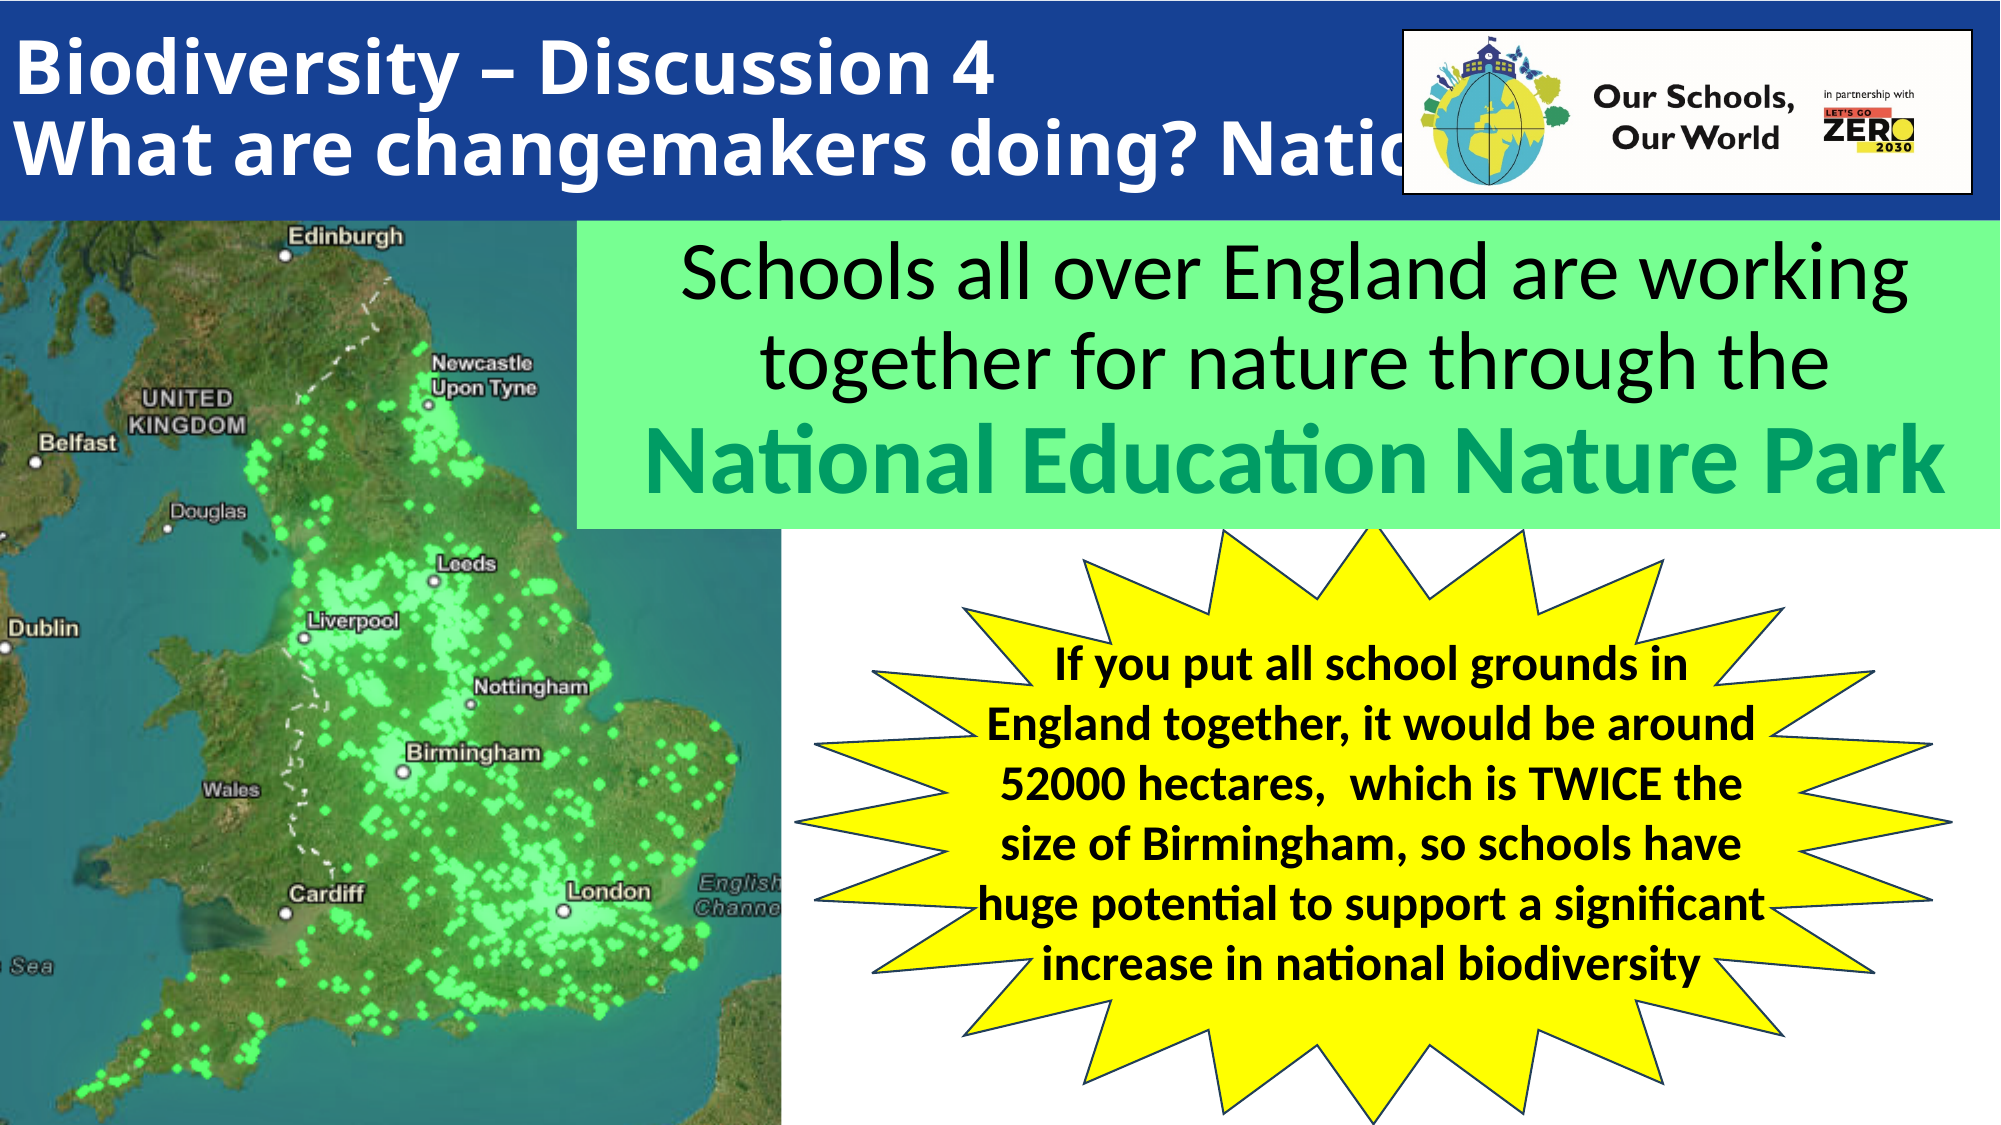

# Biodiversity – Discussion 4 What are changemakers doing? National
Schools all over England are working together for nature through the National Education Nature Park
If you put all school grounds in England together, it would be around 52000 hectares, which is TWICE the size of Birmingham, so schools have huge potential to support a significant increase in national biodiversity